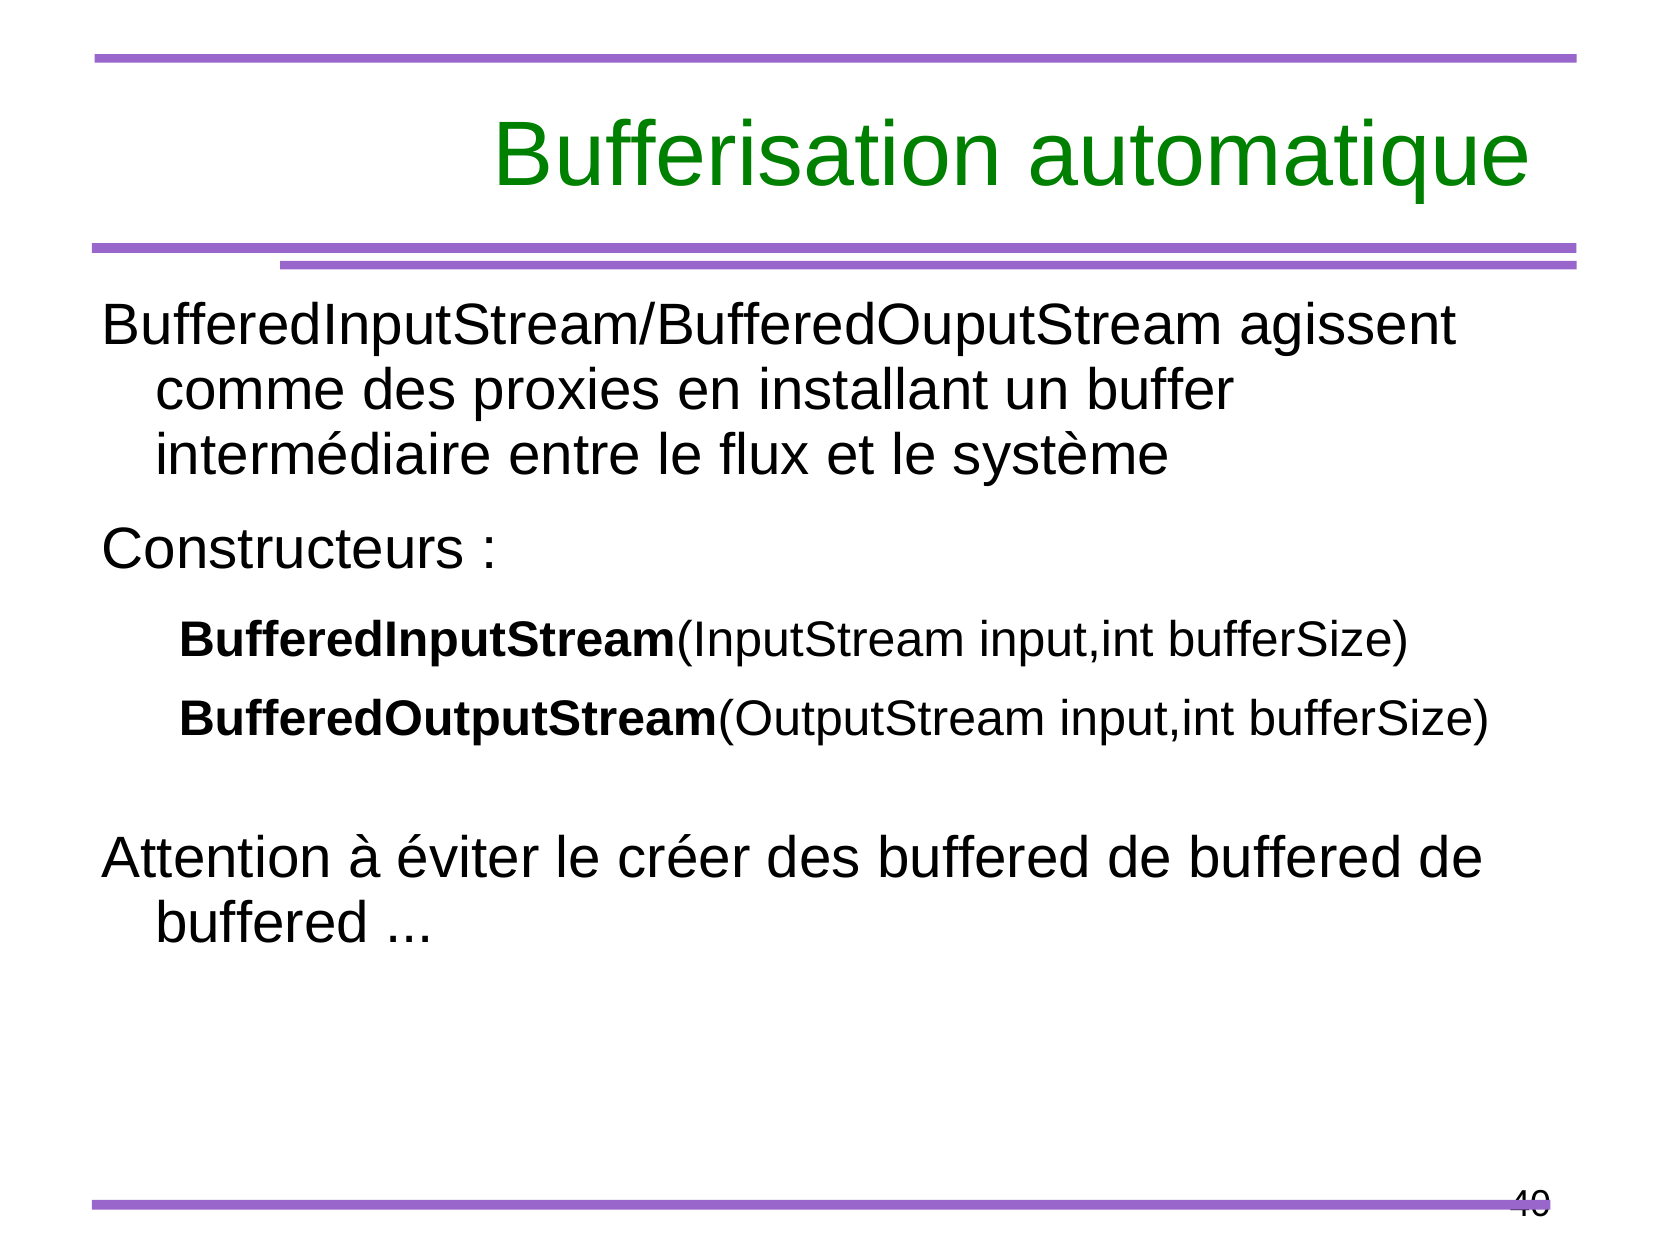

# Bufferisation automatique
BufferedInputStream/BufferedOuputStream agissent comme des proxies en installant un buffer intermédiaire entre le flux et le système
Constructeurs :
BufferedInputStream(InputStream input,int bufferSize)
BufferedOutputStream(OutputStream input,int bufferSize)
Attention à éviter le créer des buffered de buffered de buffered ...